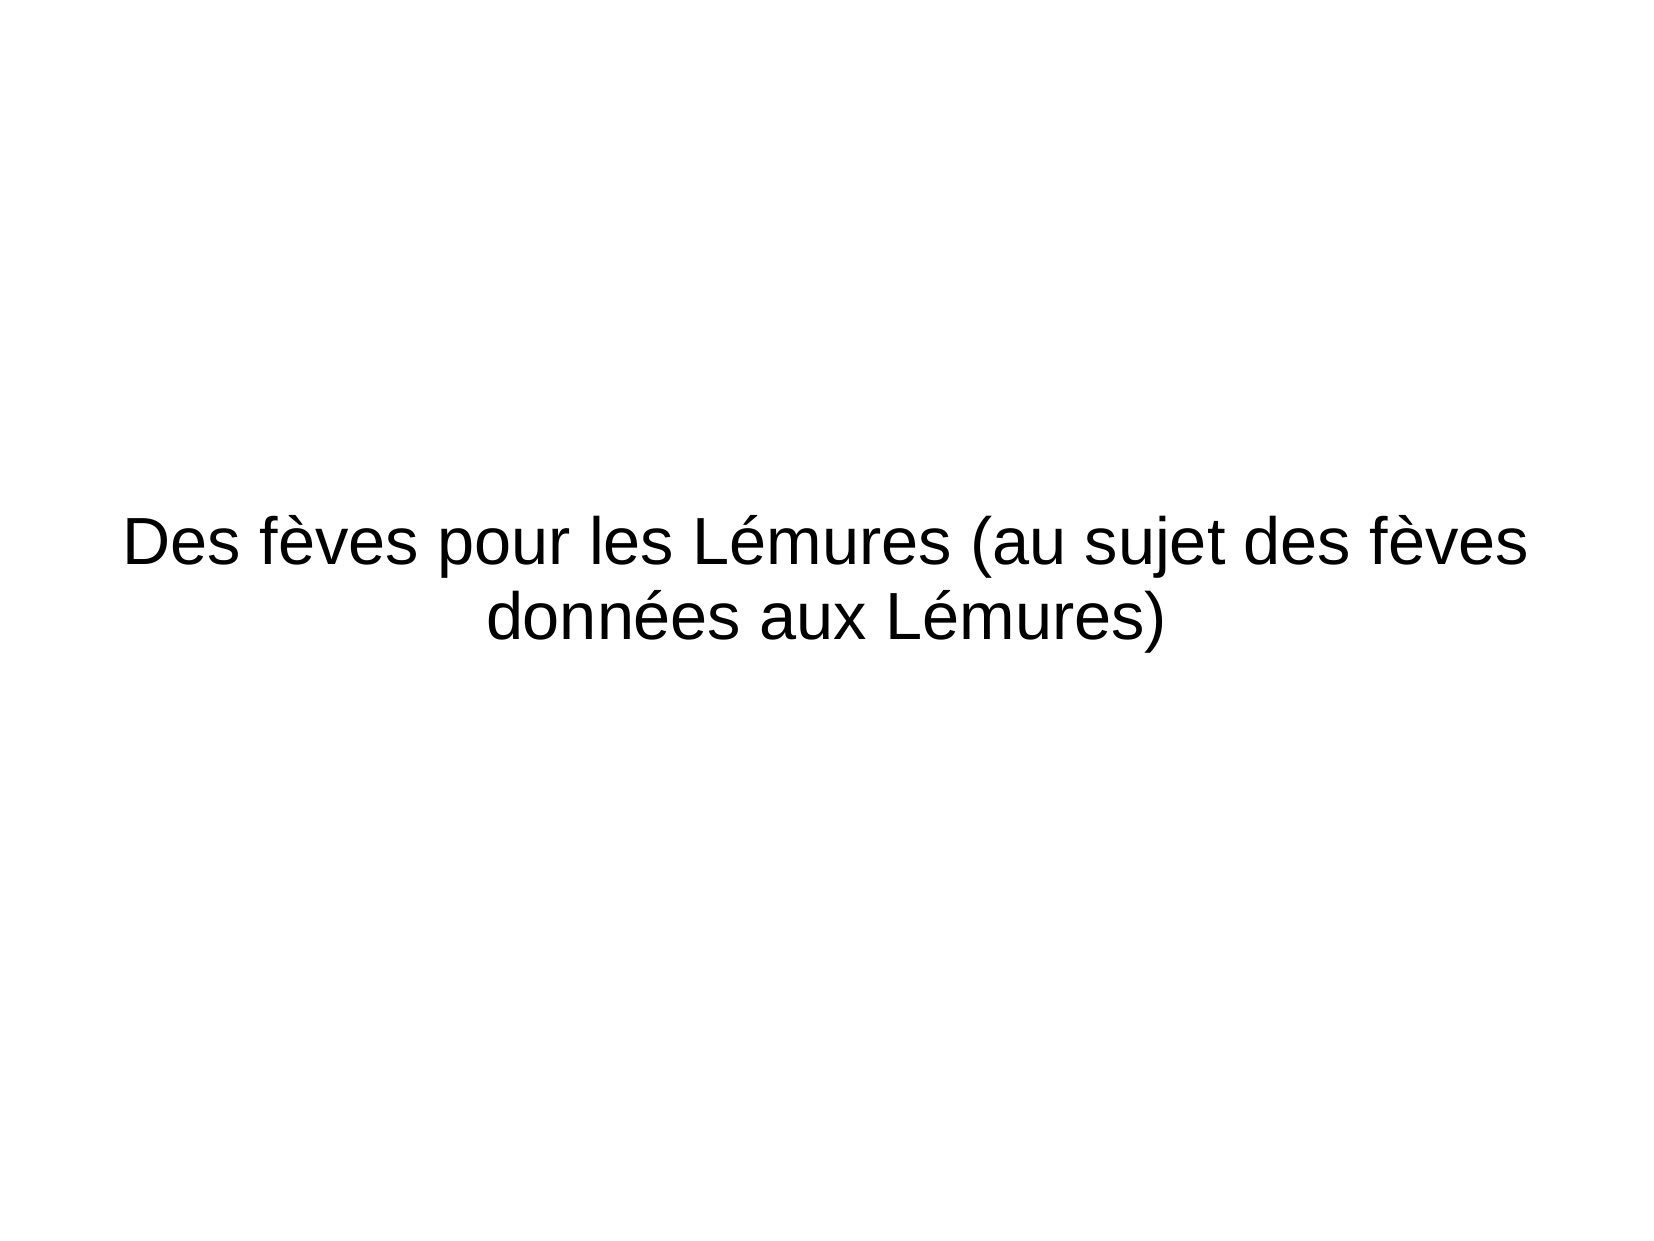

# Des fèves pour les Lémures (au sujet des fèves données aux Lémures)